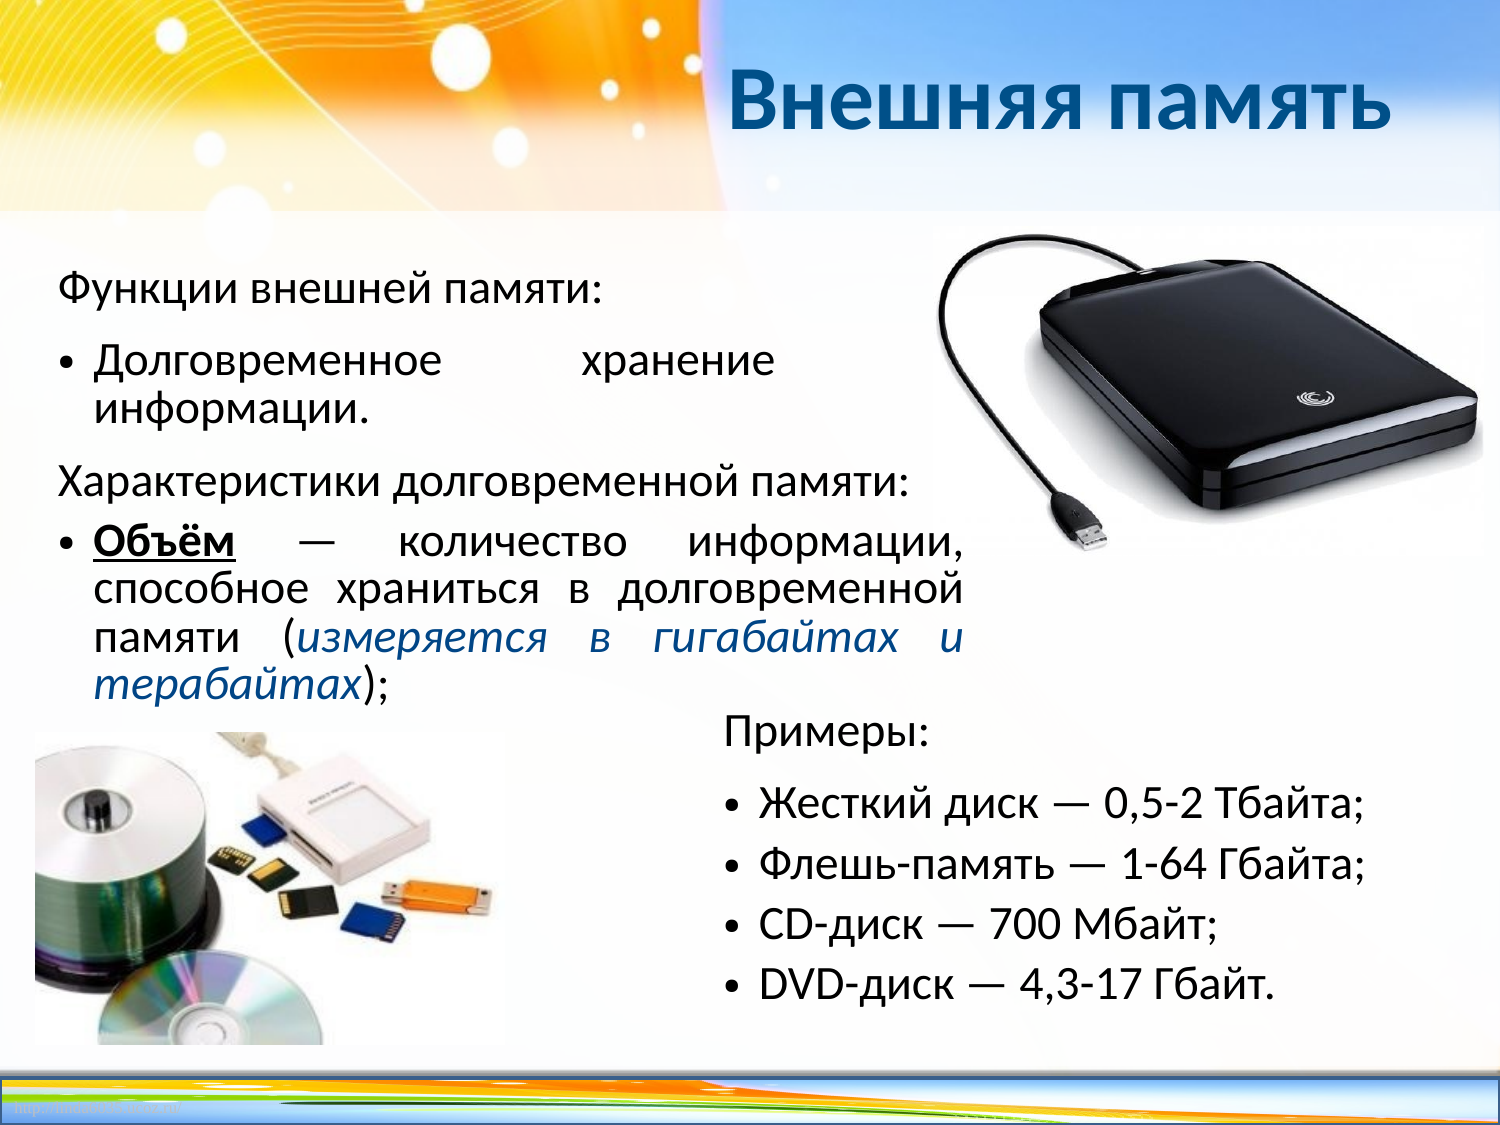

# Внешняя память
Функции внешней памяти:
Долговременное хранение информации.
Характеристики долговременной памяти:
Объём — количество информации, способное храниться в долговременной памяти (измеряется в гигабайтах и терабайтах);
Примеры:
Жесткий диск — 0,5-2 Тбайта;
Флешь-память — 1-64 Гбайта;
CD-диск — 700 Мбайт;
DVD-диск — 4,3-17 Гбайт.